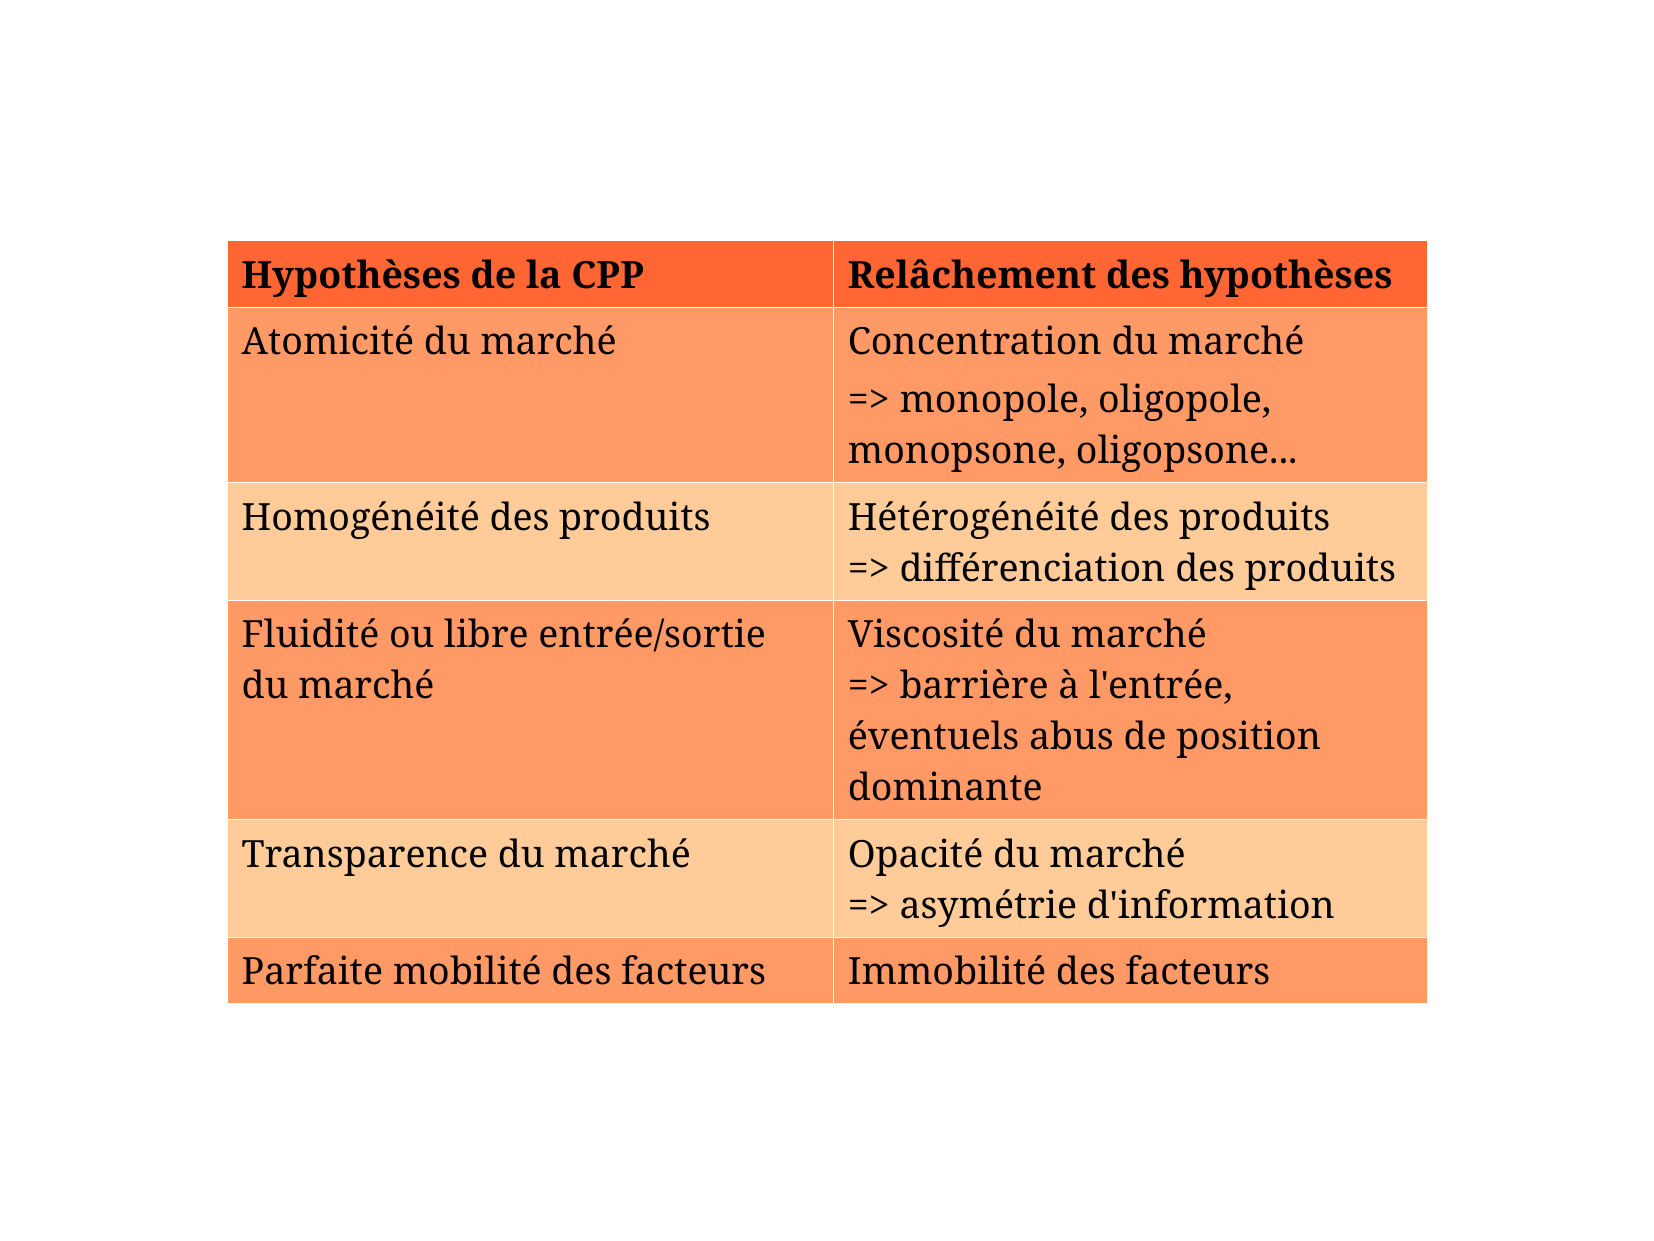

| Hypothèses de la CPP | Relâchement des hypothèses |
| --- | --- |
| Atomicité du marché | Concentration du marché => monopole, oligopole, monopsone, oligopsone... |
| Homogénéité des produits | Hétérogénéité des produits => différenciation des produits |
| Fluidité ou libre entrée/sortie du marché | Viscosité du marché => barrière à l'entrée, éventuels abus de position dominante |
| Transparence du marché | Opacité du marché => asymétrie d'information |
| Parfaite mobilité des facteurs | Immobilité des facteurs |